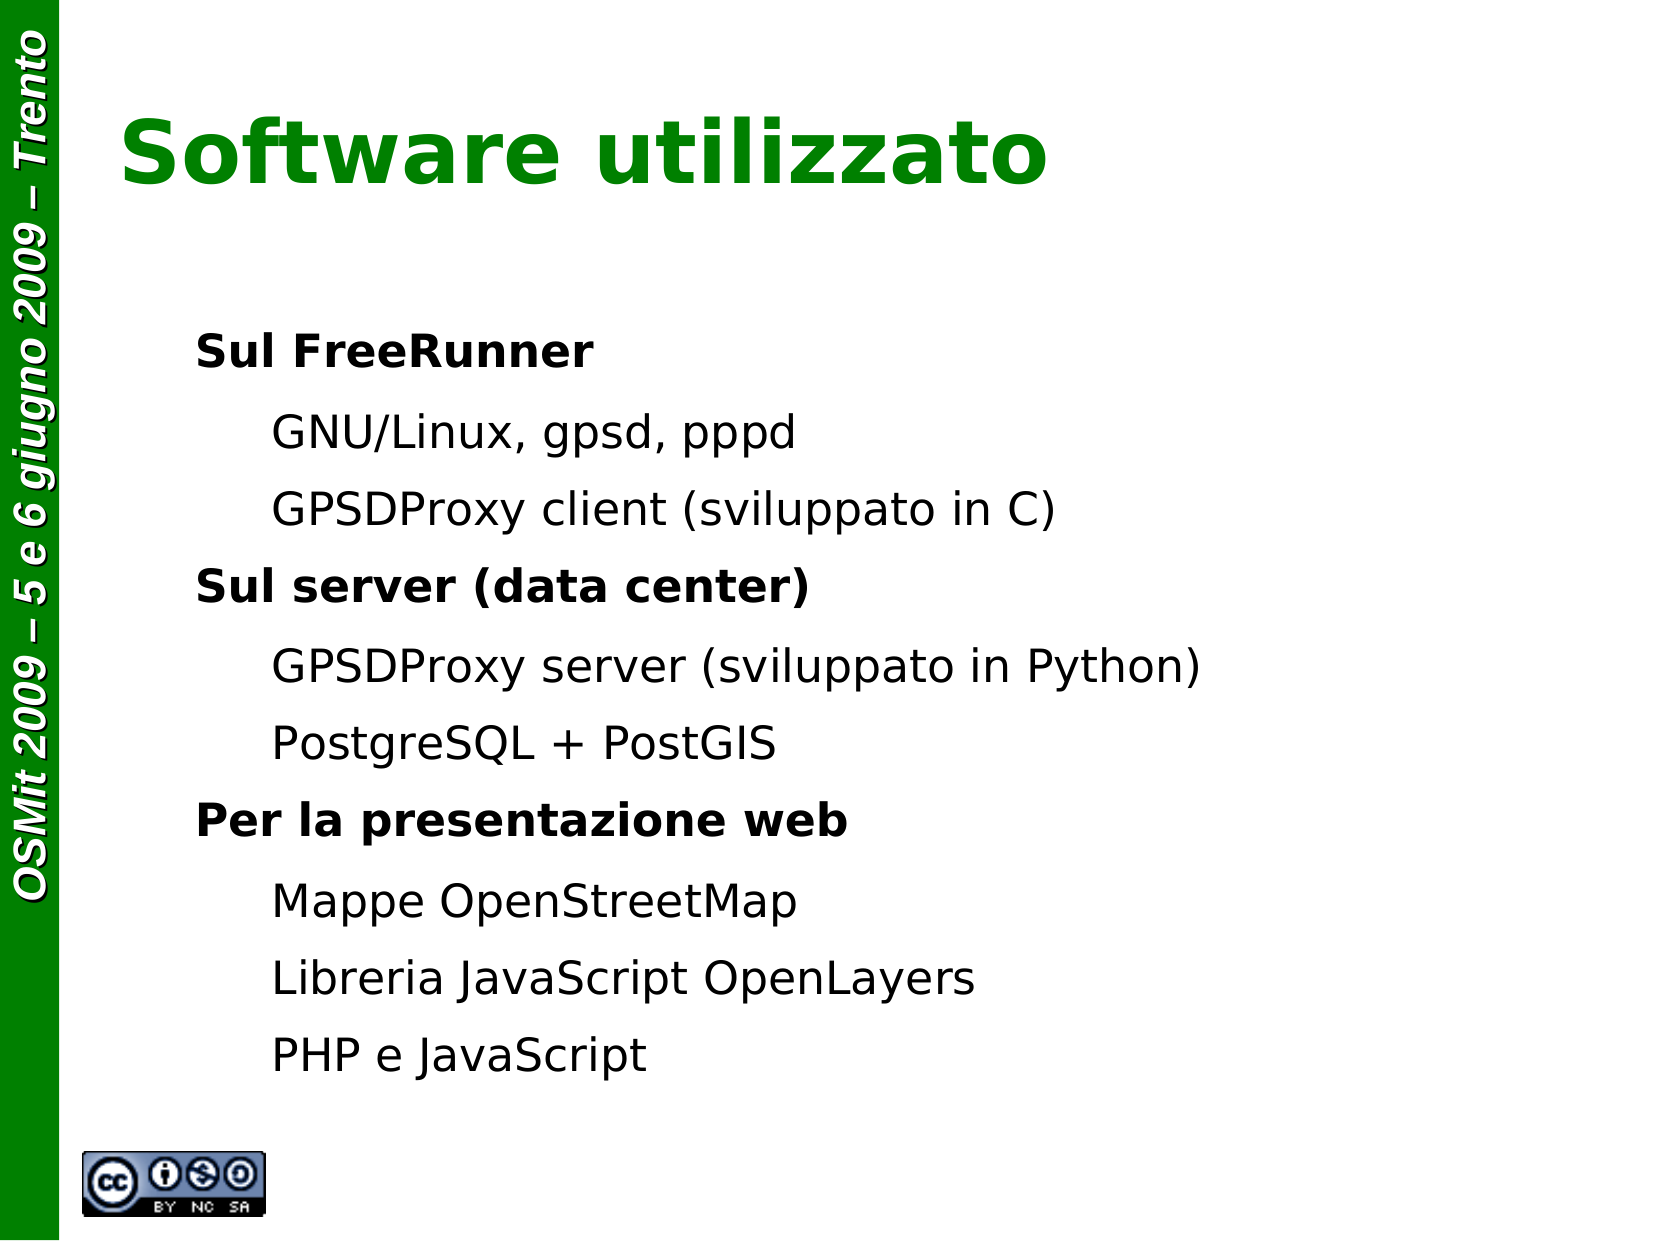

# Software utilizzato
Sul FreeRunner
GNU/Linux, gpsd, pppd
GPSDProxy client (sviluppato in C)
Sul server (data center)
GPSDProxy server (sviluppato in Python)
PostgreSQL + PostGIS
Per la presentazione web
Mappe OpenStreetMap
Libreria JavaScript OpenLayers
PHP e JavaScript